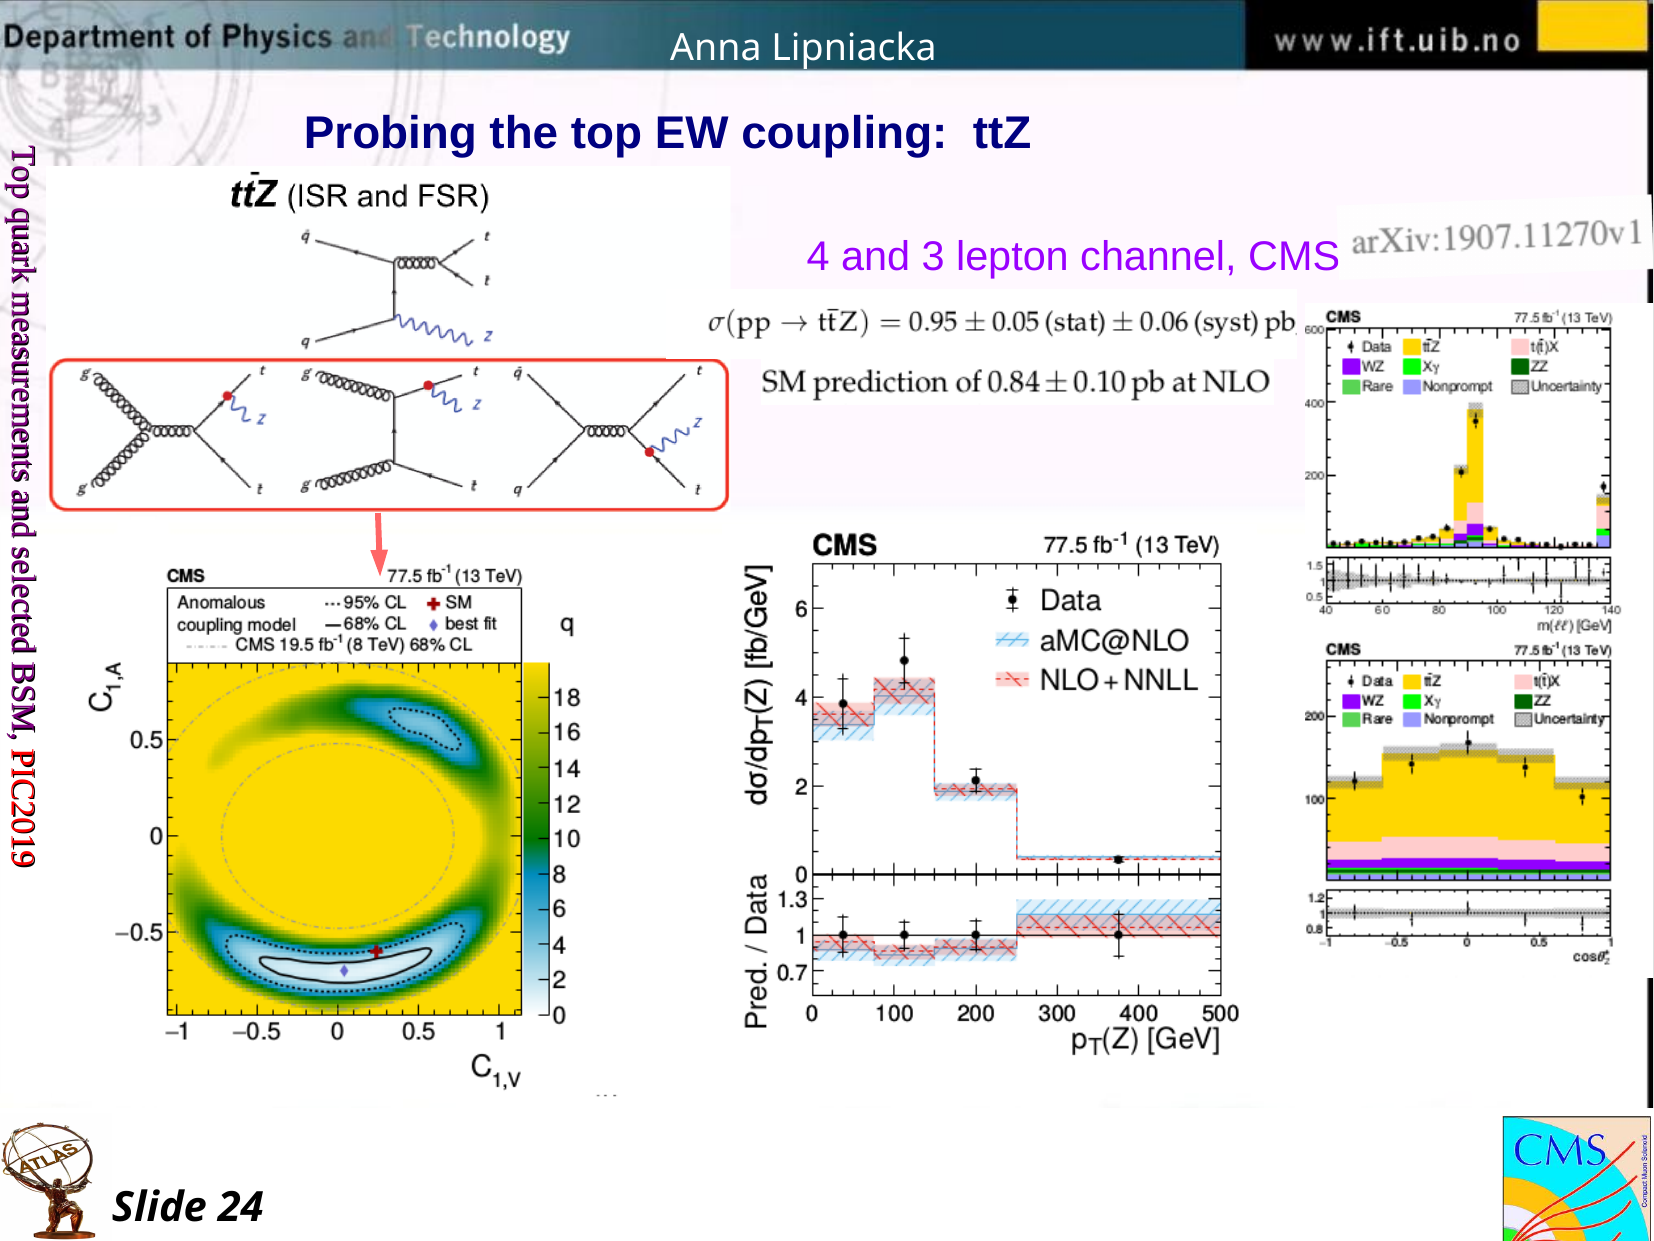

# Probing the top EW coupling: ttZ
4 and 3 lepton channel, CMS
Slide 24